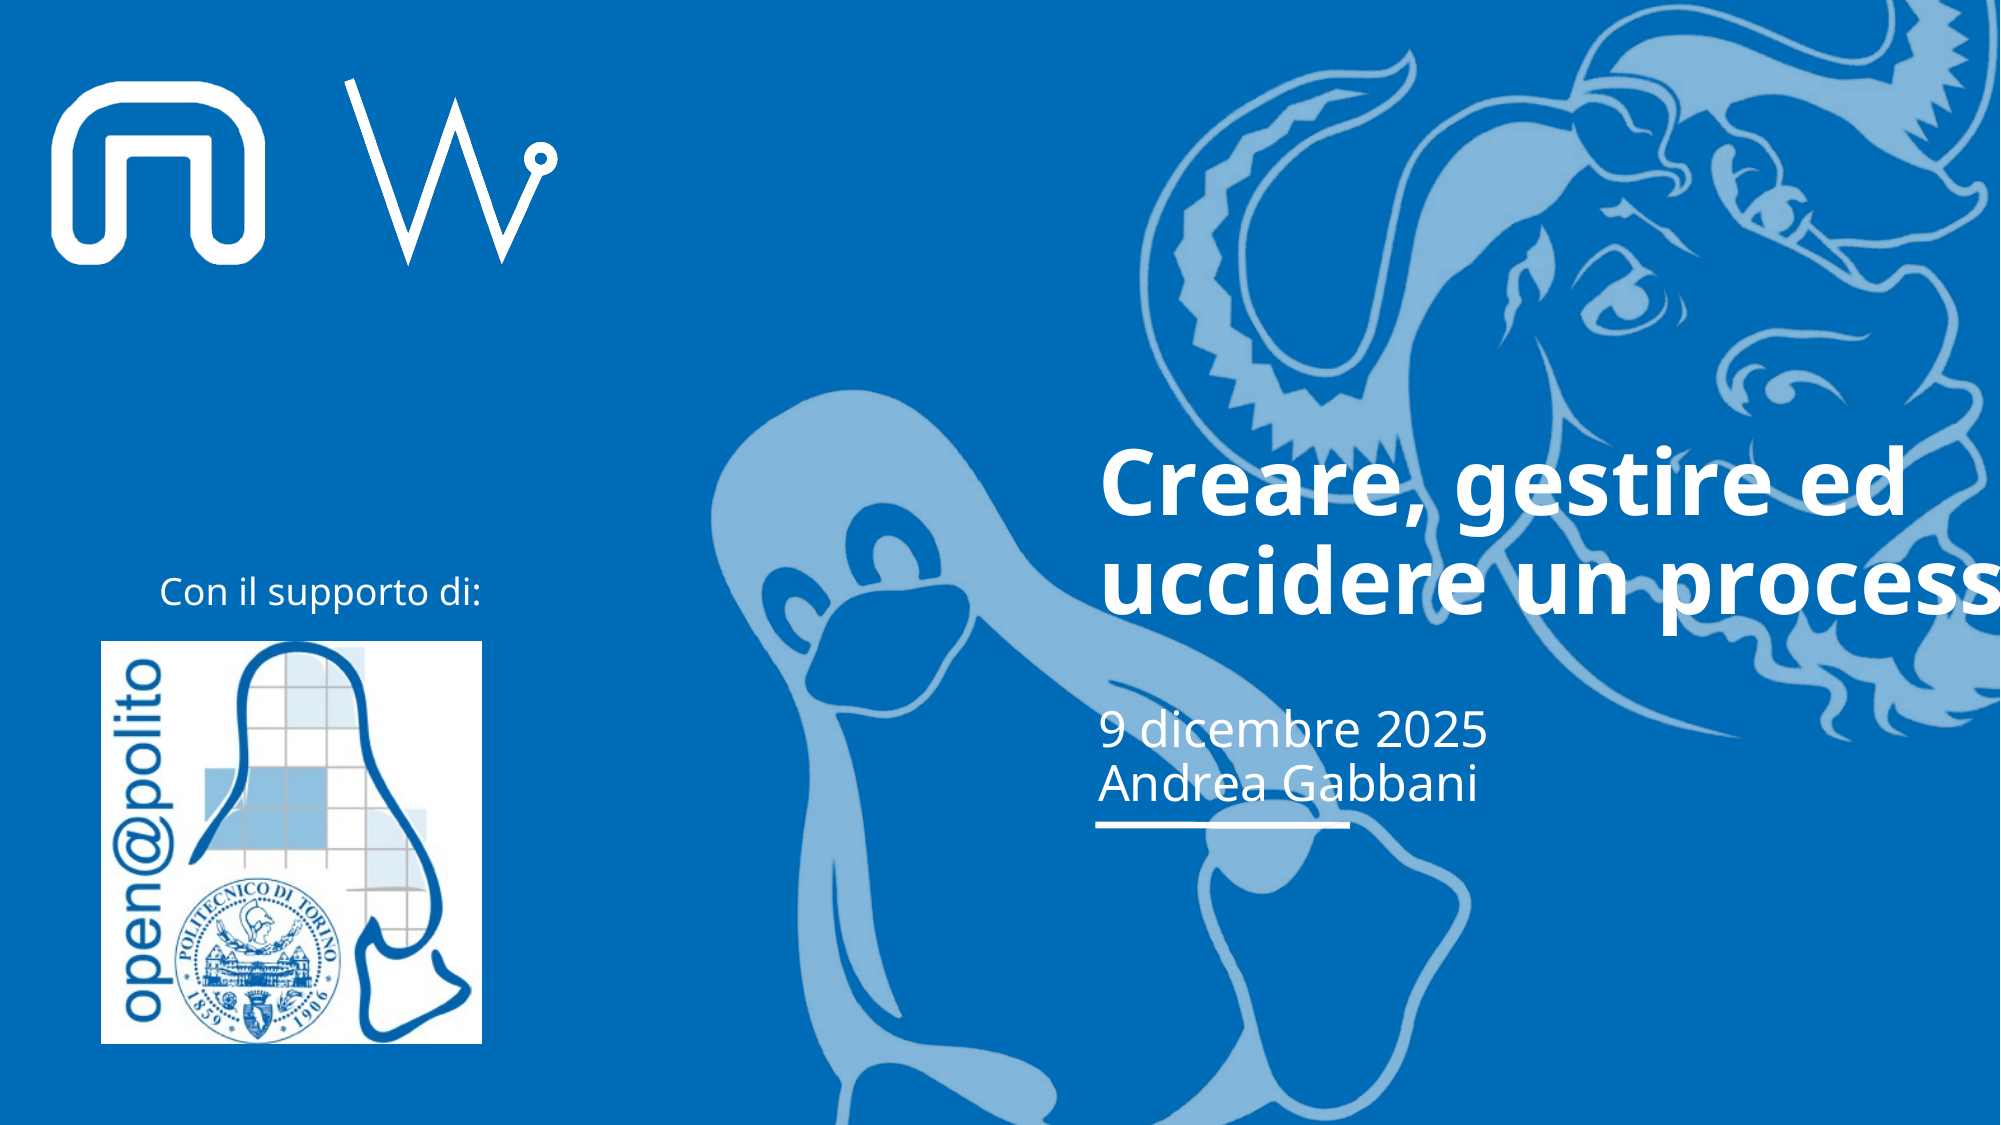

Creare, gestire ed
uccidere un processo
Con il supporto di:
9 dicembre 2025
Andrea Gabbani